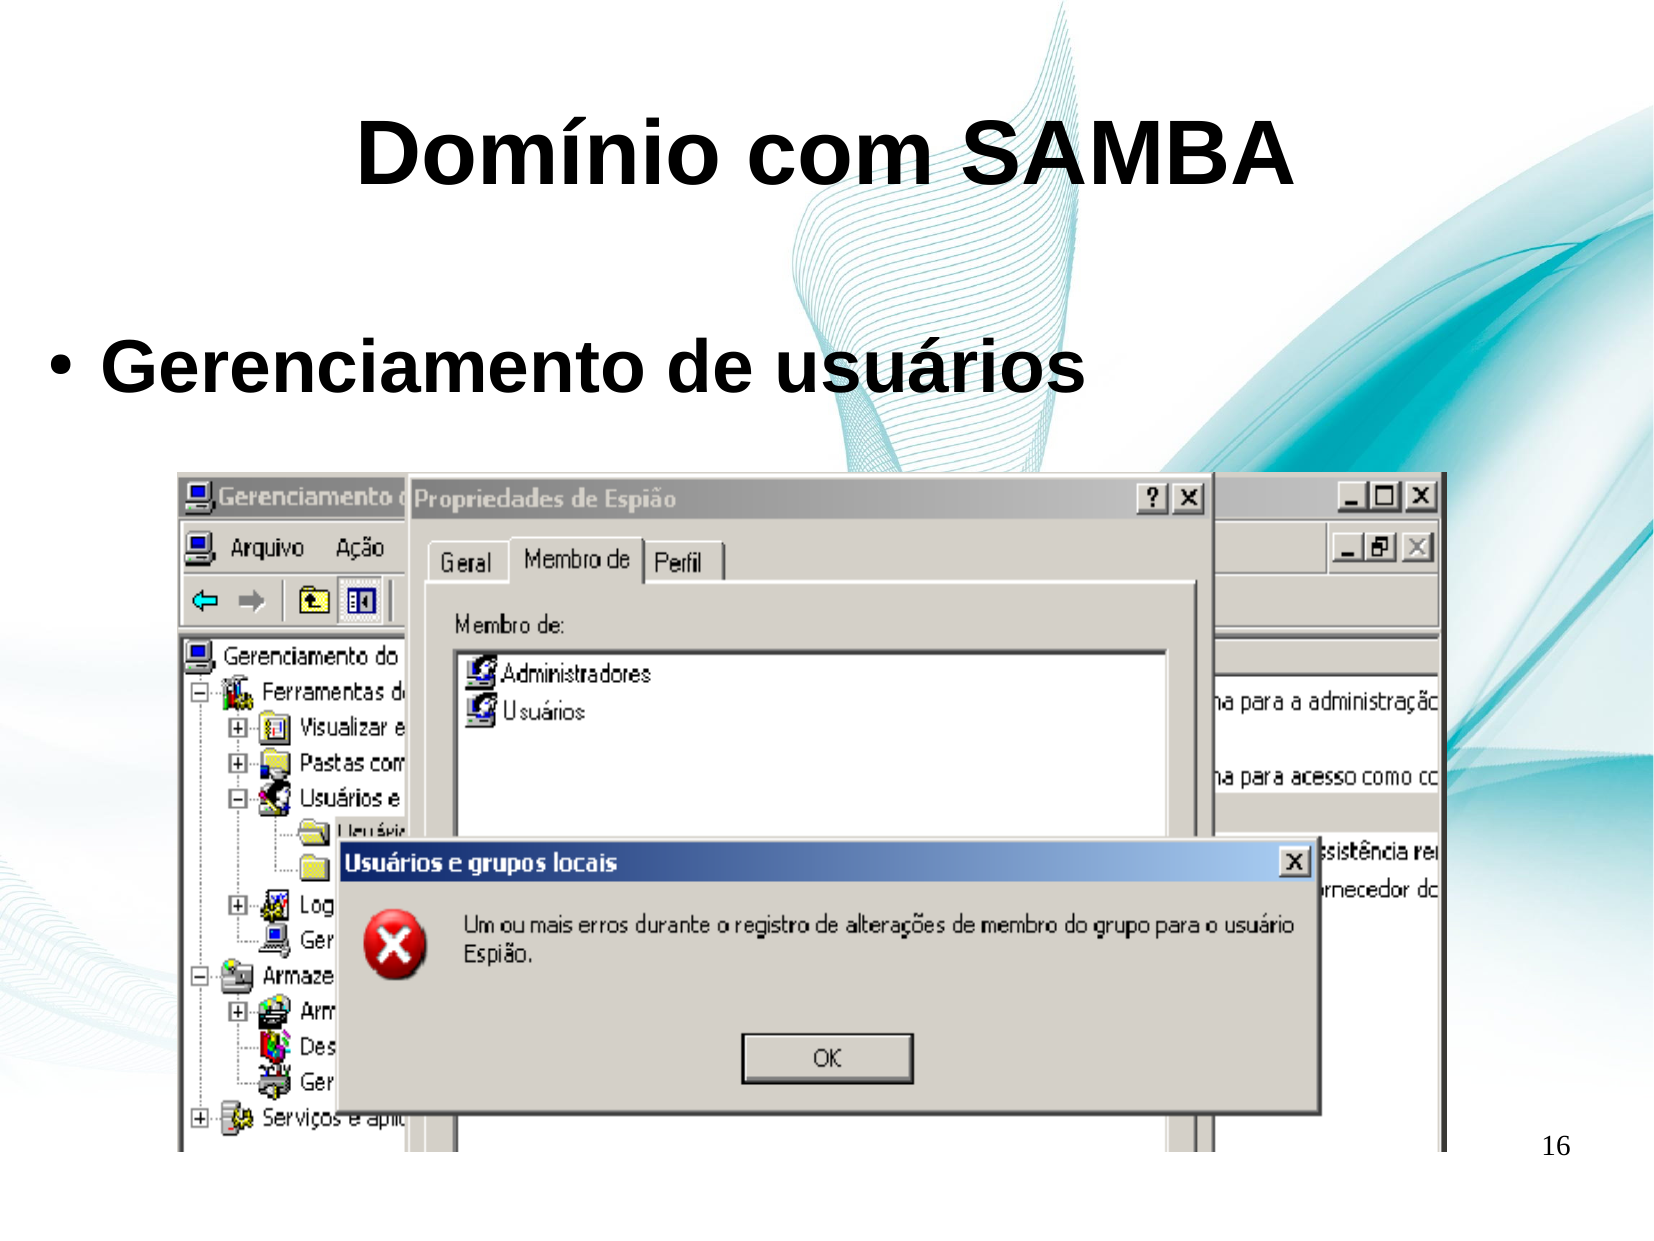

# Domínio com SAMBA
Gerenciamento de usuários
16